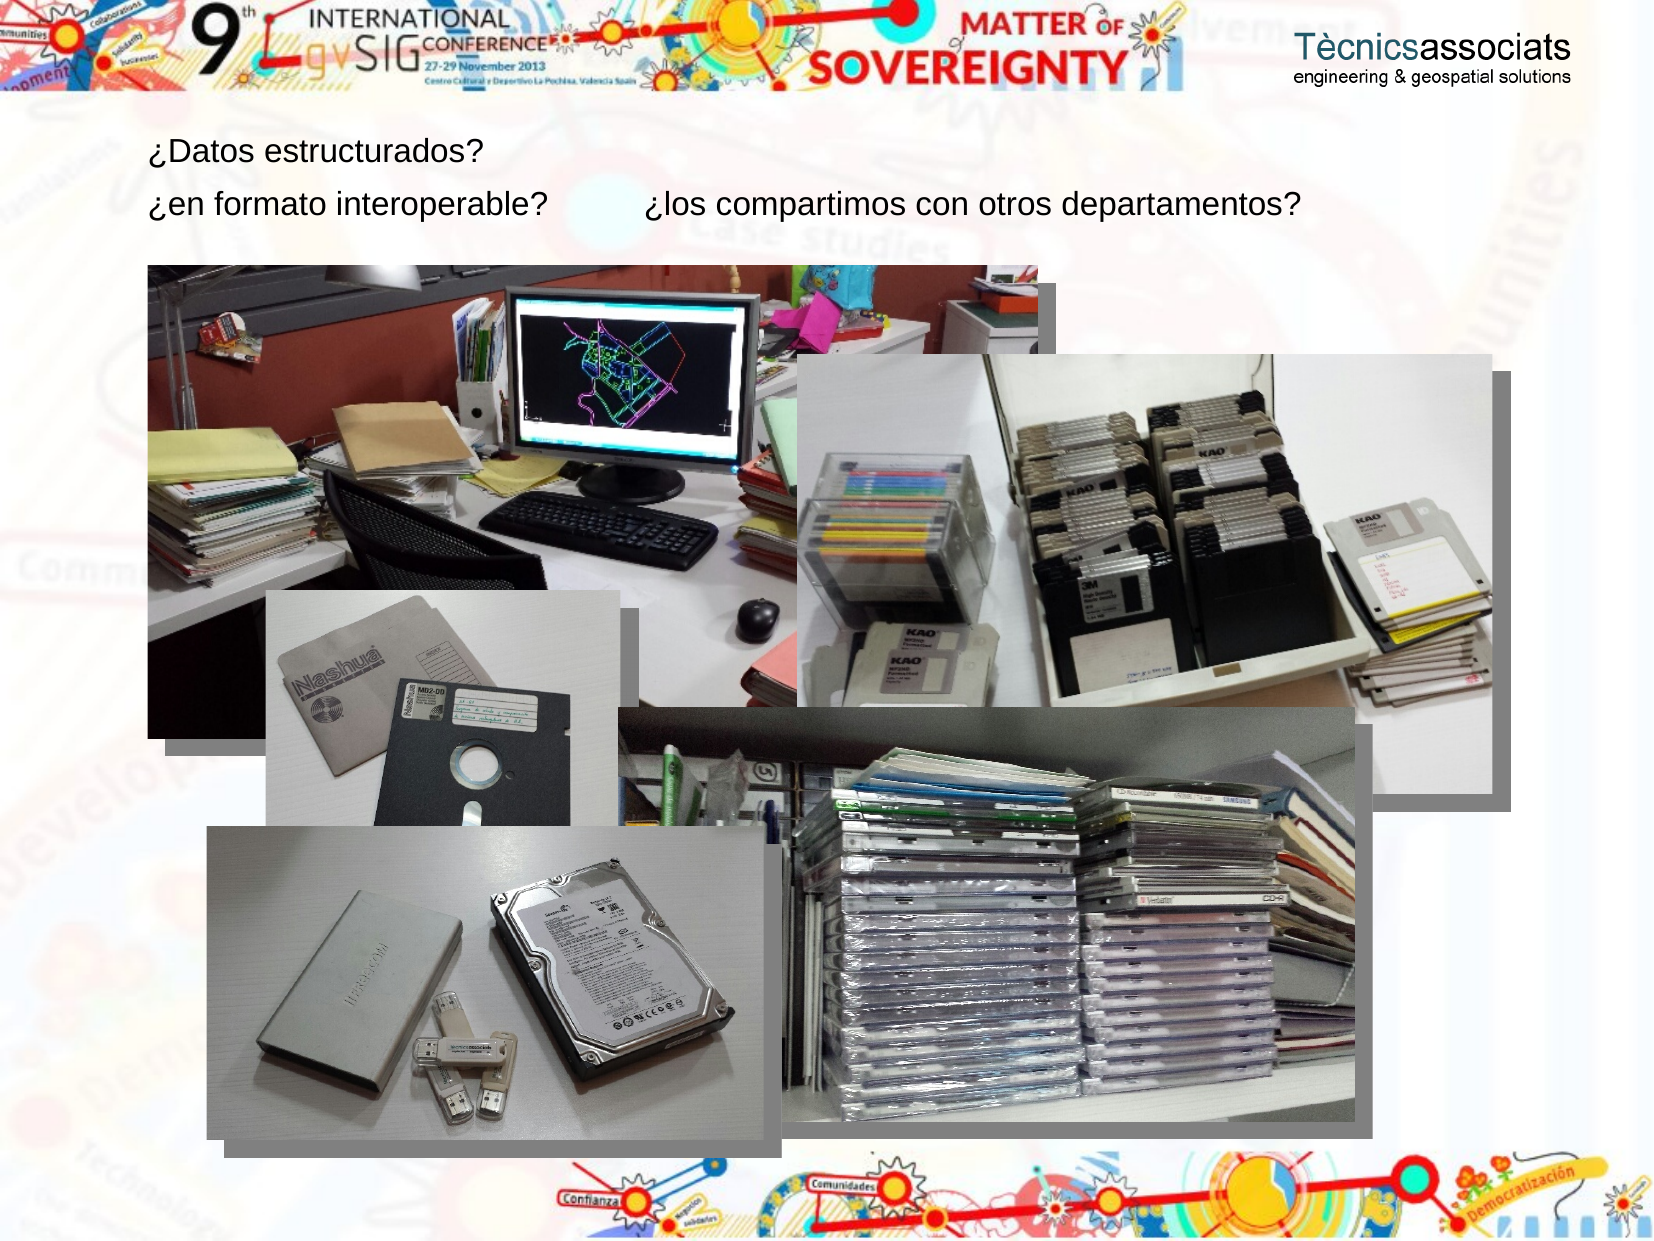

¿Datos estructurados?
¿en formato interoperable?
¿los compartimos con otros departamentos?